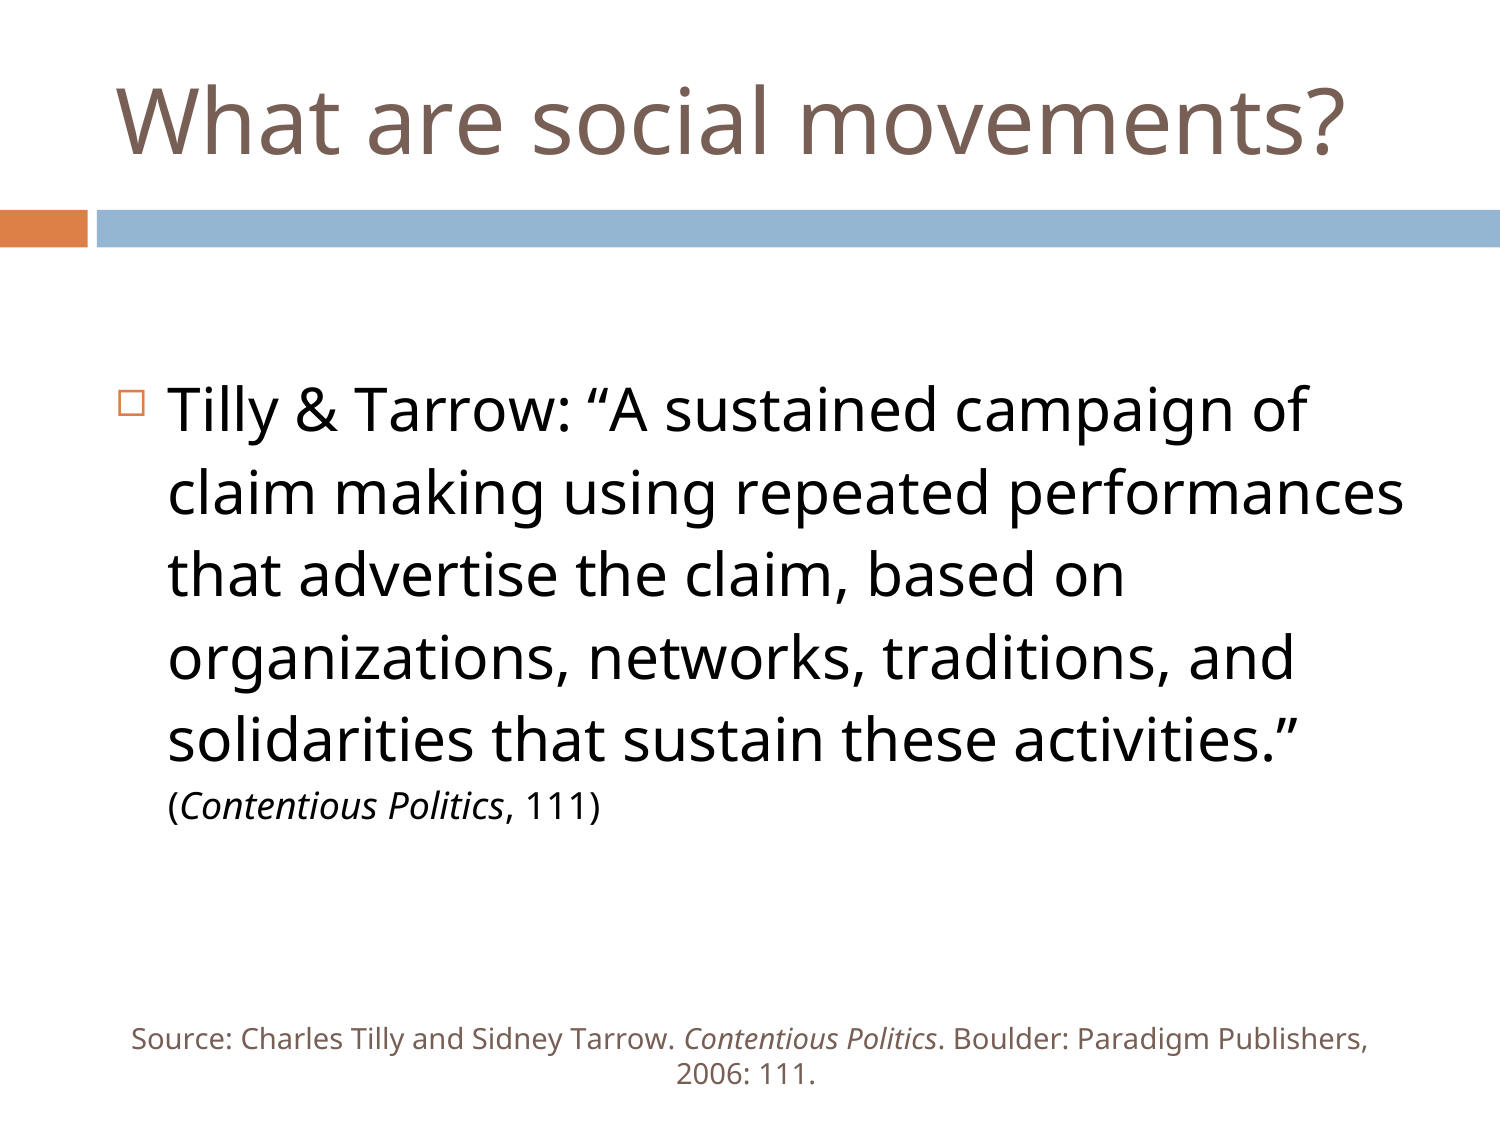

# What are social movements?
Tilly & Tarrow: “A sustained campaign of claim making using repeated performances that advertise the claim, based on organizations, networks, traditions, and solidarities that sustain these activities.” (Contentious Politics, 111)
Source: Charles Tilly and Sidney Tarrow. Contentious Politics. Boulder: Paradigm Publishers, 2006: 111.